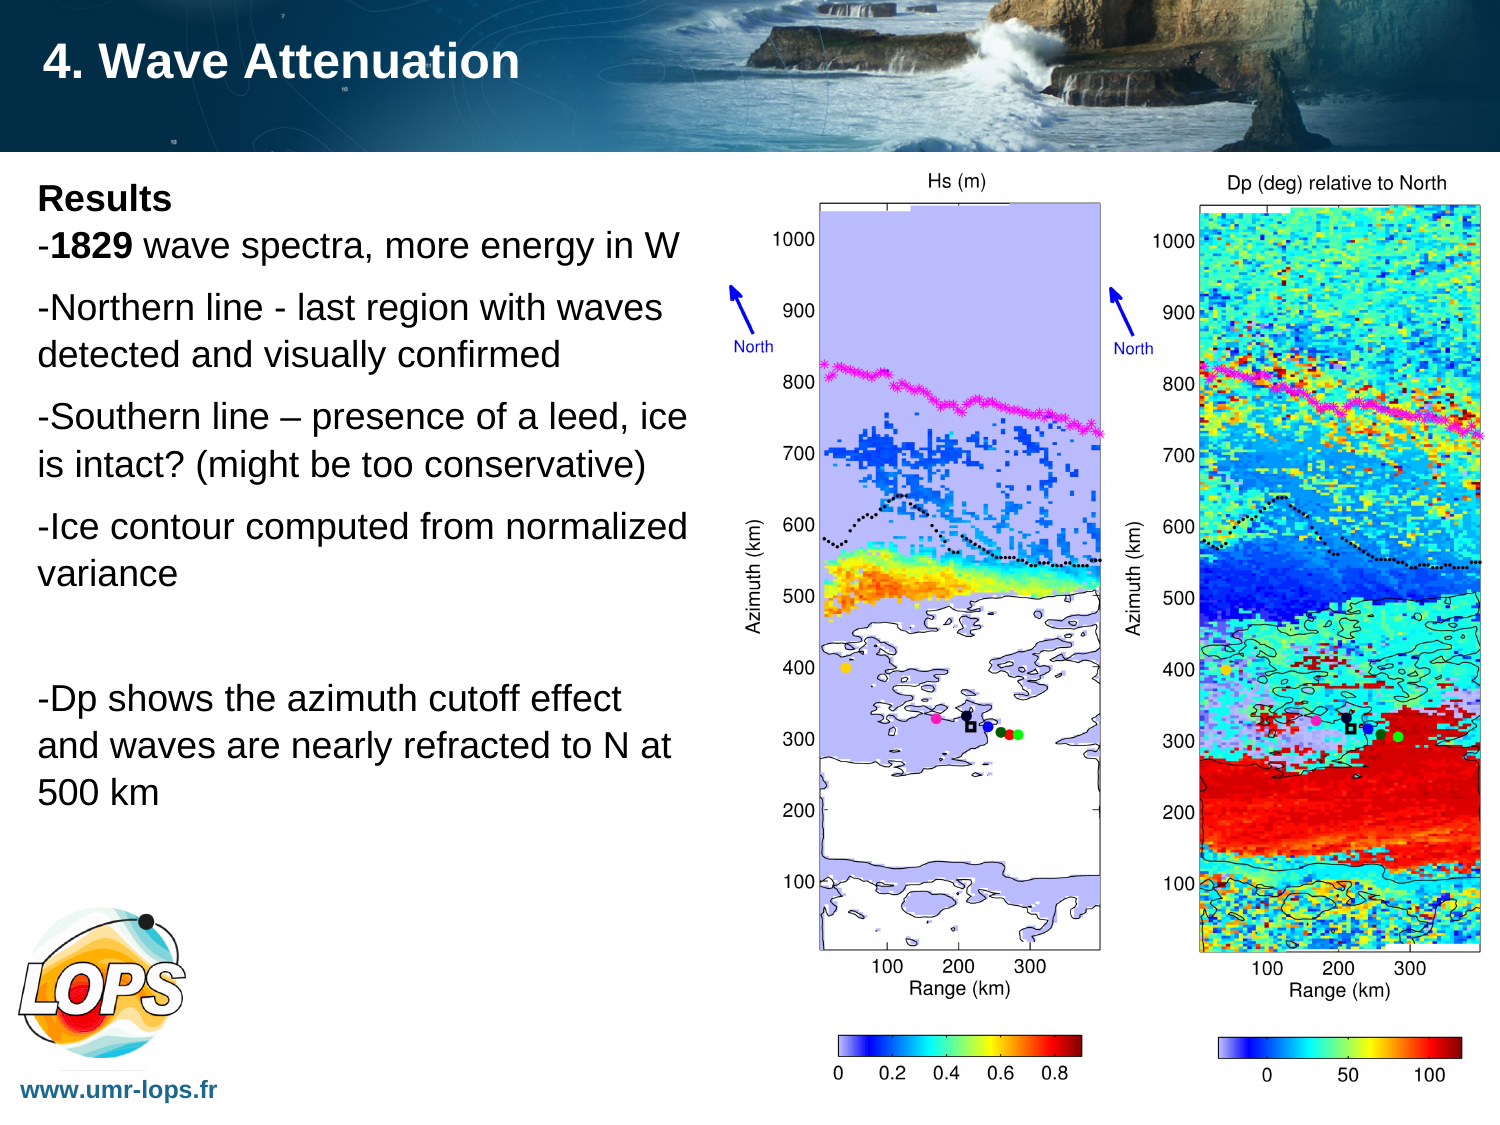

4. Wave Attenuation
Results
-1829 wave spectra, more energy in W
-Northern line - last region with waves detected and visually confirmed
-Southern line – presence of a leed, ice is intact? (might be too conservative)
-Ice contour computed from normalized variance
-Dp shows the azimuth cutoff effect and waves are nearly refracted to N at 500 km